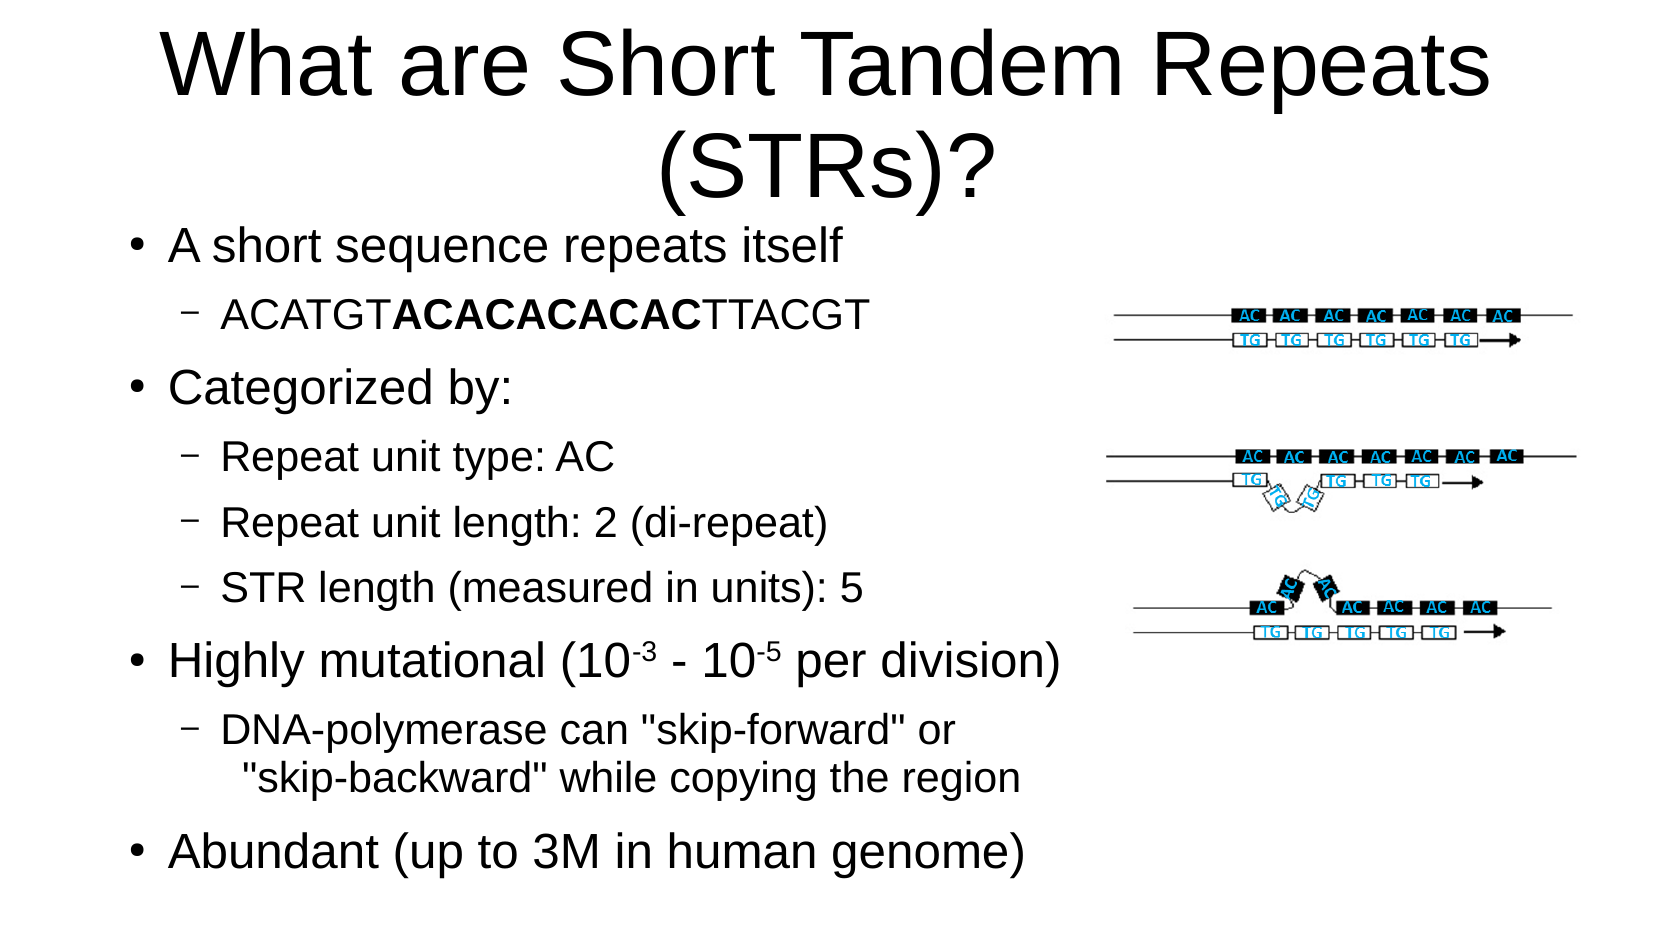

# What are Short Tandem Repeats (STRs)?
A short sequence repeats itself
ACATGTACACACACACTTACGT
Categorized by:
Repeat unit type: AC
Repeat unit length: 2 (di-repeat)
STR length (measured in units): 5
Highly mutational (10-3 - 10-5 per division)
DNA-polymerase can "skip-forward" or "skip-backward" while copying the region
Abundant (up to 3M in human genome)